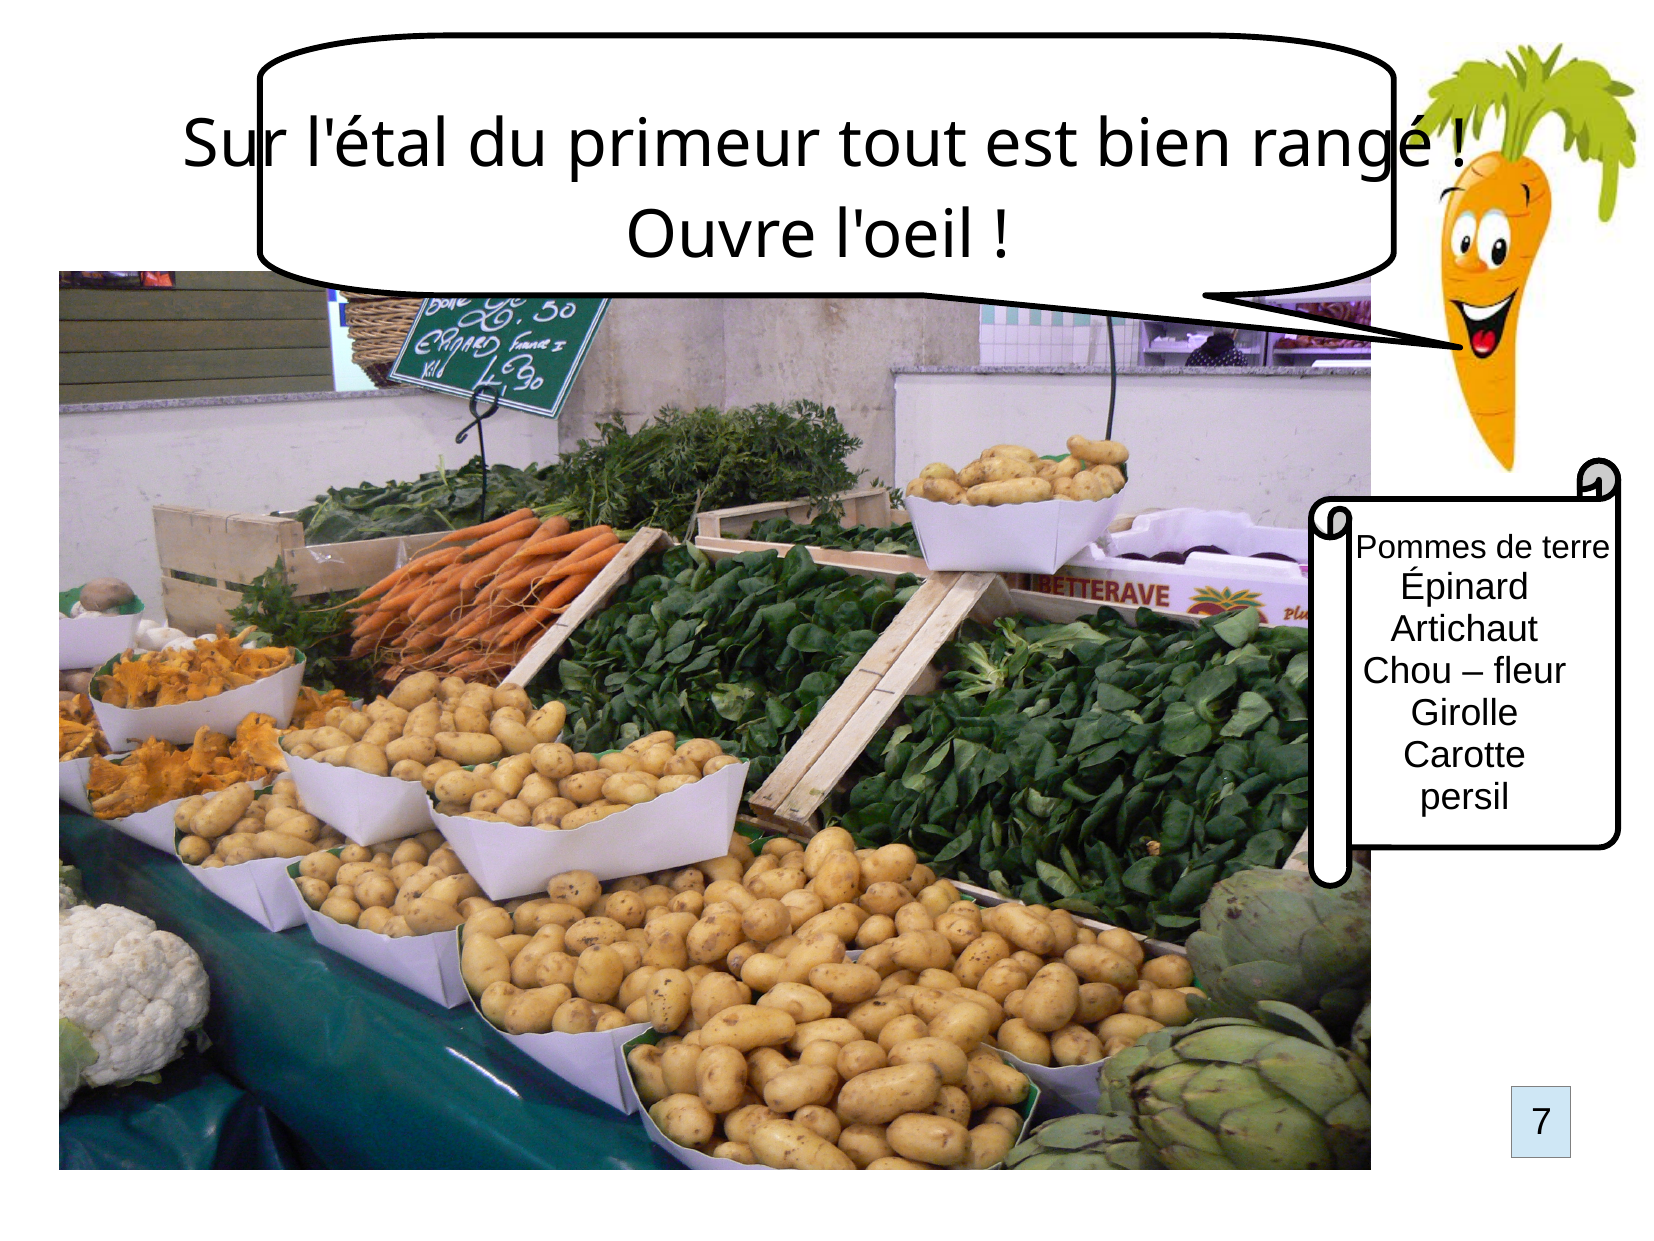

Sur l'étal du primeur tout est bien rangé !
Ouvre l'oeil !
 Pommes de terre
Épinard
Artichaut
Chou – fleur
Girolle
Carotte
persil
7